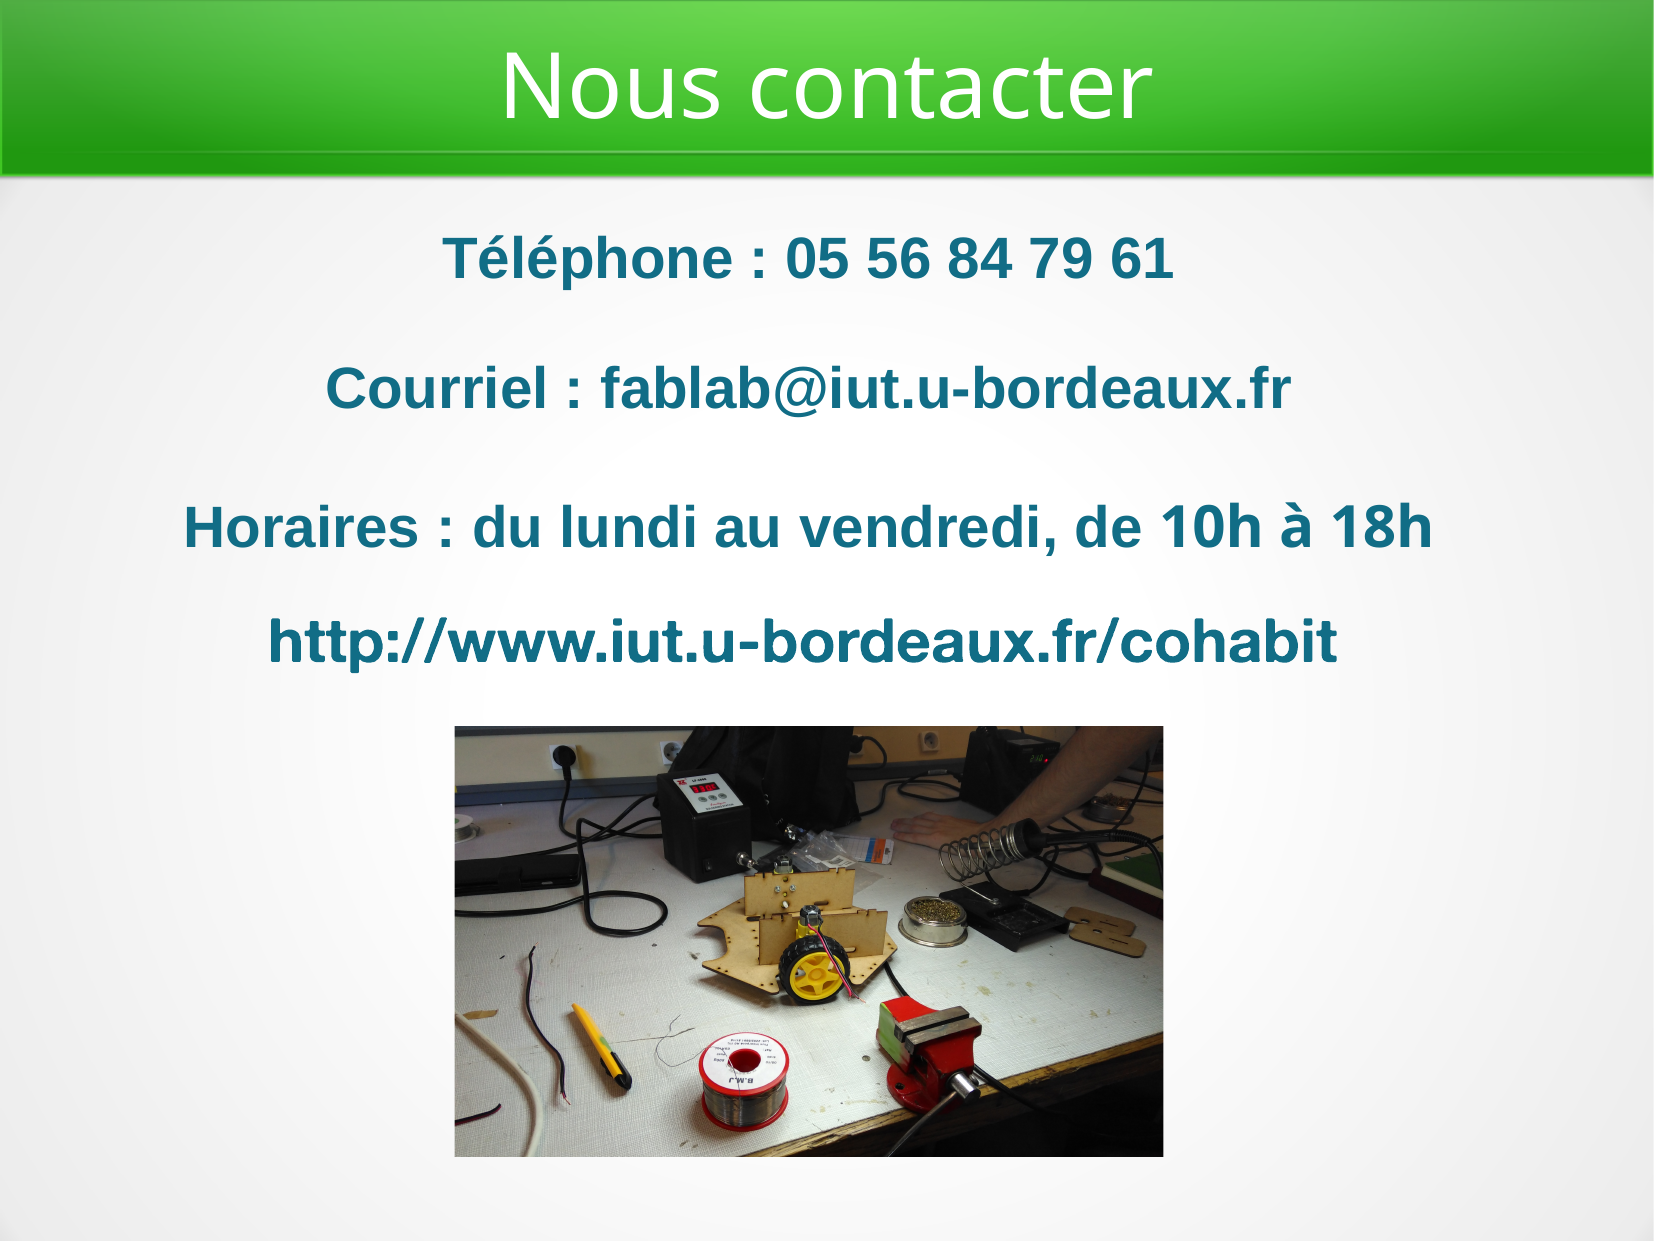

# Nous contacter
Téléphone : 05 56 84 79 61
Courriel : fablab@iut.u-bordeaux.fr
Horaires : du lundi au vendredi, de 10h à 18h